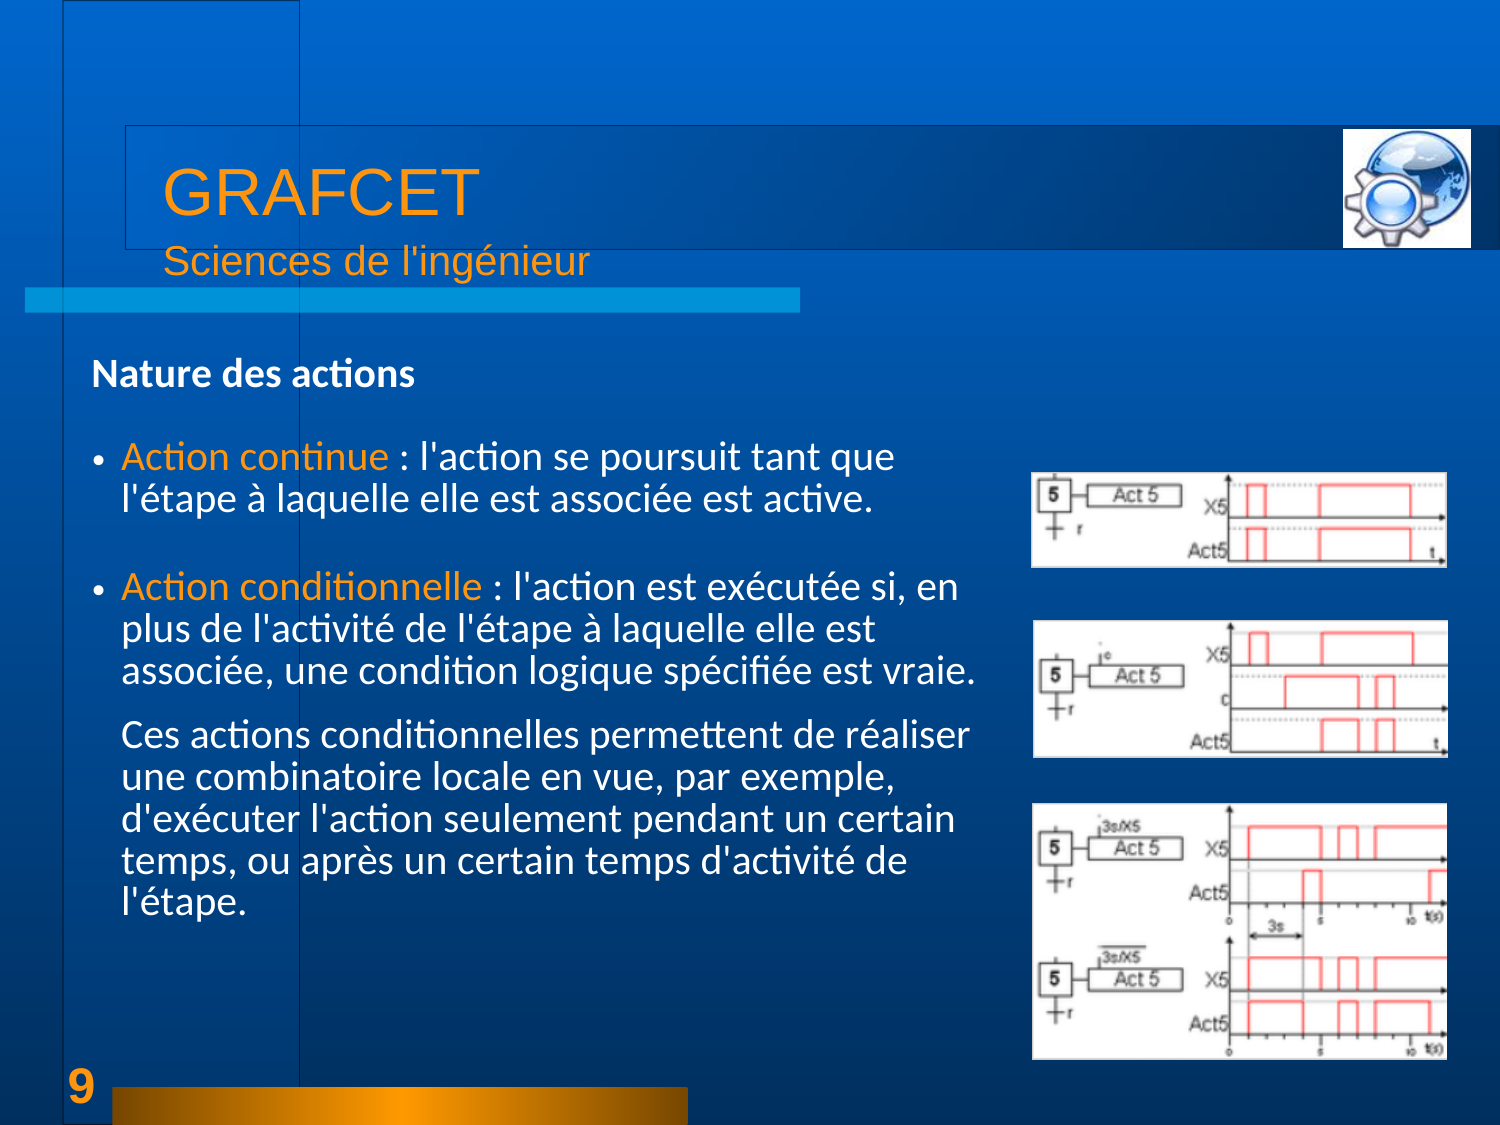

Nature des actions
Action continue : l'action se poursuit tant que l'étape à laquelle elle est associée est active.
Action conditionnelle : l'action est exécutée si, en plus de l'activité de l'étape à laquelle elle est associée, une condition logique spécifiée est vraie.
Ces actions conditionnelles permettent de réaliser une combinatoire locale en vue, par exemple, d'exécuter l'action seulement pendant un certain temps, ou après un certain temps d'activité de l'étape.